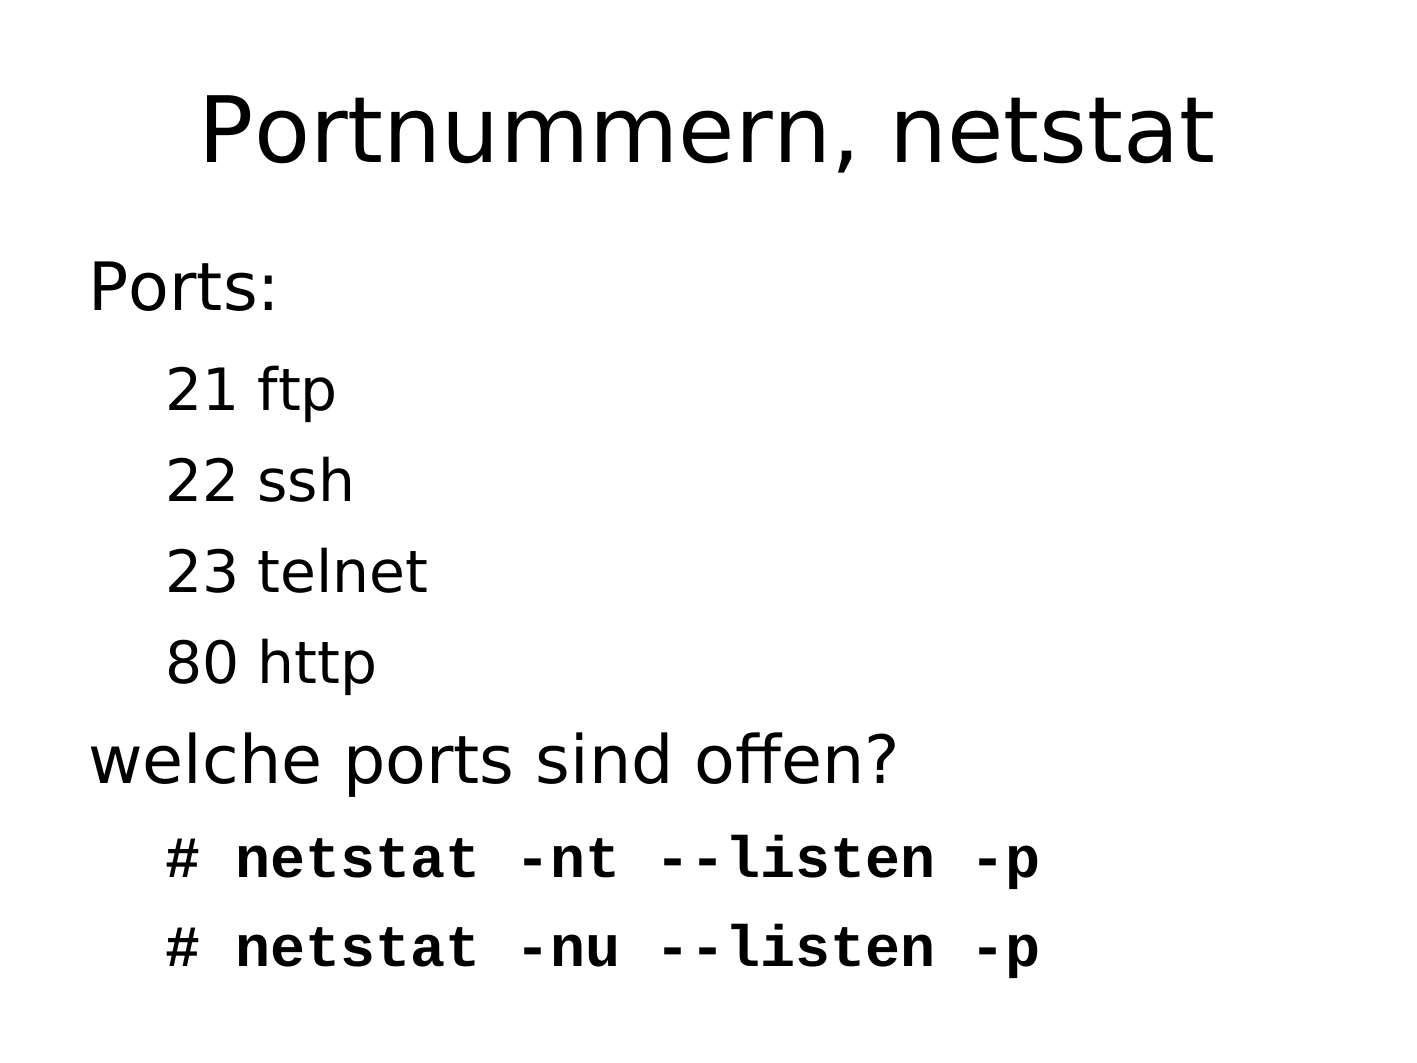

# Portnummern, netstat
Ports:
21 ftp
22 ssh
23 telnet
80 http
welche ports sind offen?
# netstat -nt --listen -p
# netstat -nu --listen -p